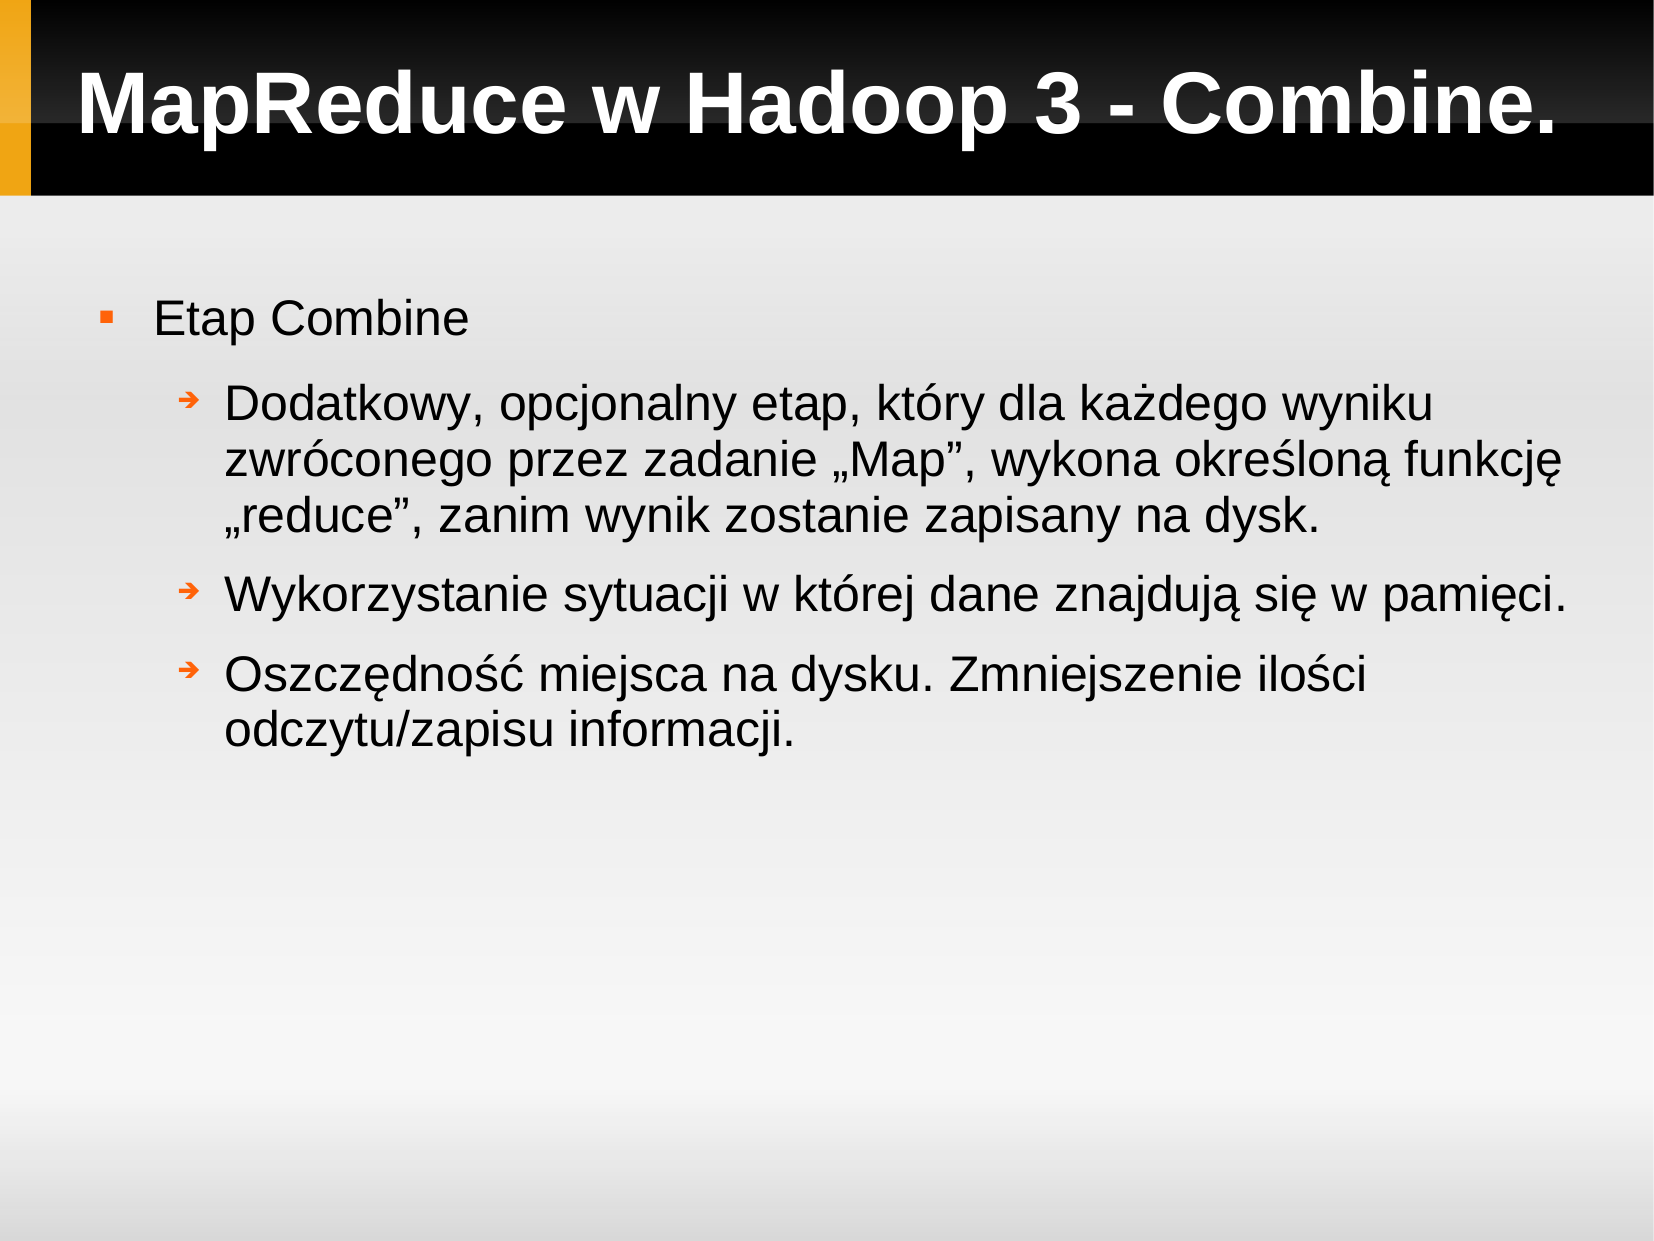

# MapReduce w Hadoop 3 - Combine.
Etap Combine
Dodatkowy, opcjonalny etap, który dla każdego wyniku zwróconego przez zadanie „Map”, wykona określoną funkcję „reduce”, zanim wynik zostanie zapisany na dysk.
Wykorzystanie sytuacji w której dane znajdują się w pamięci.
Oszczędność miejsca na dysku. Zmniejszenie ilości odczytu/zapisu informacji.